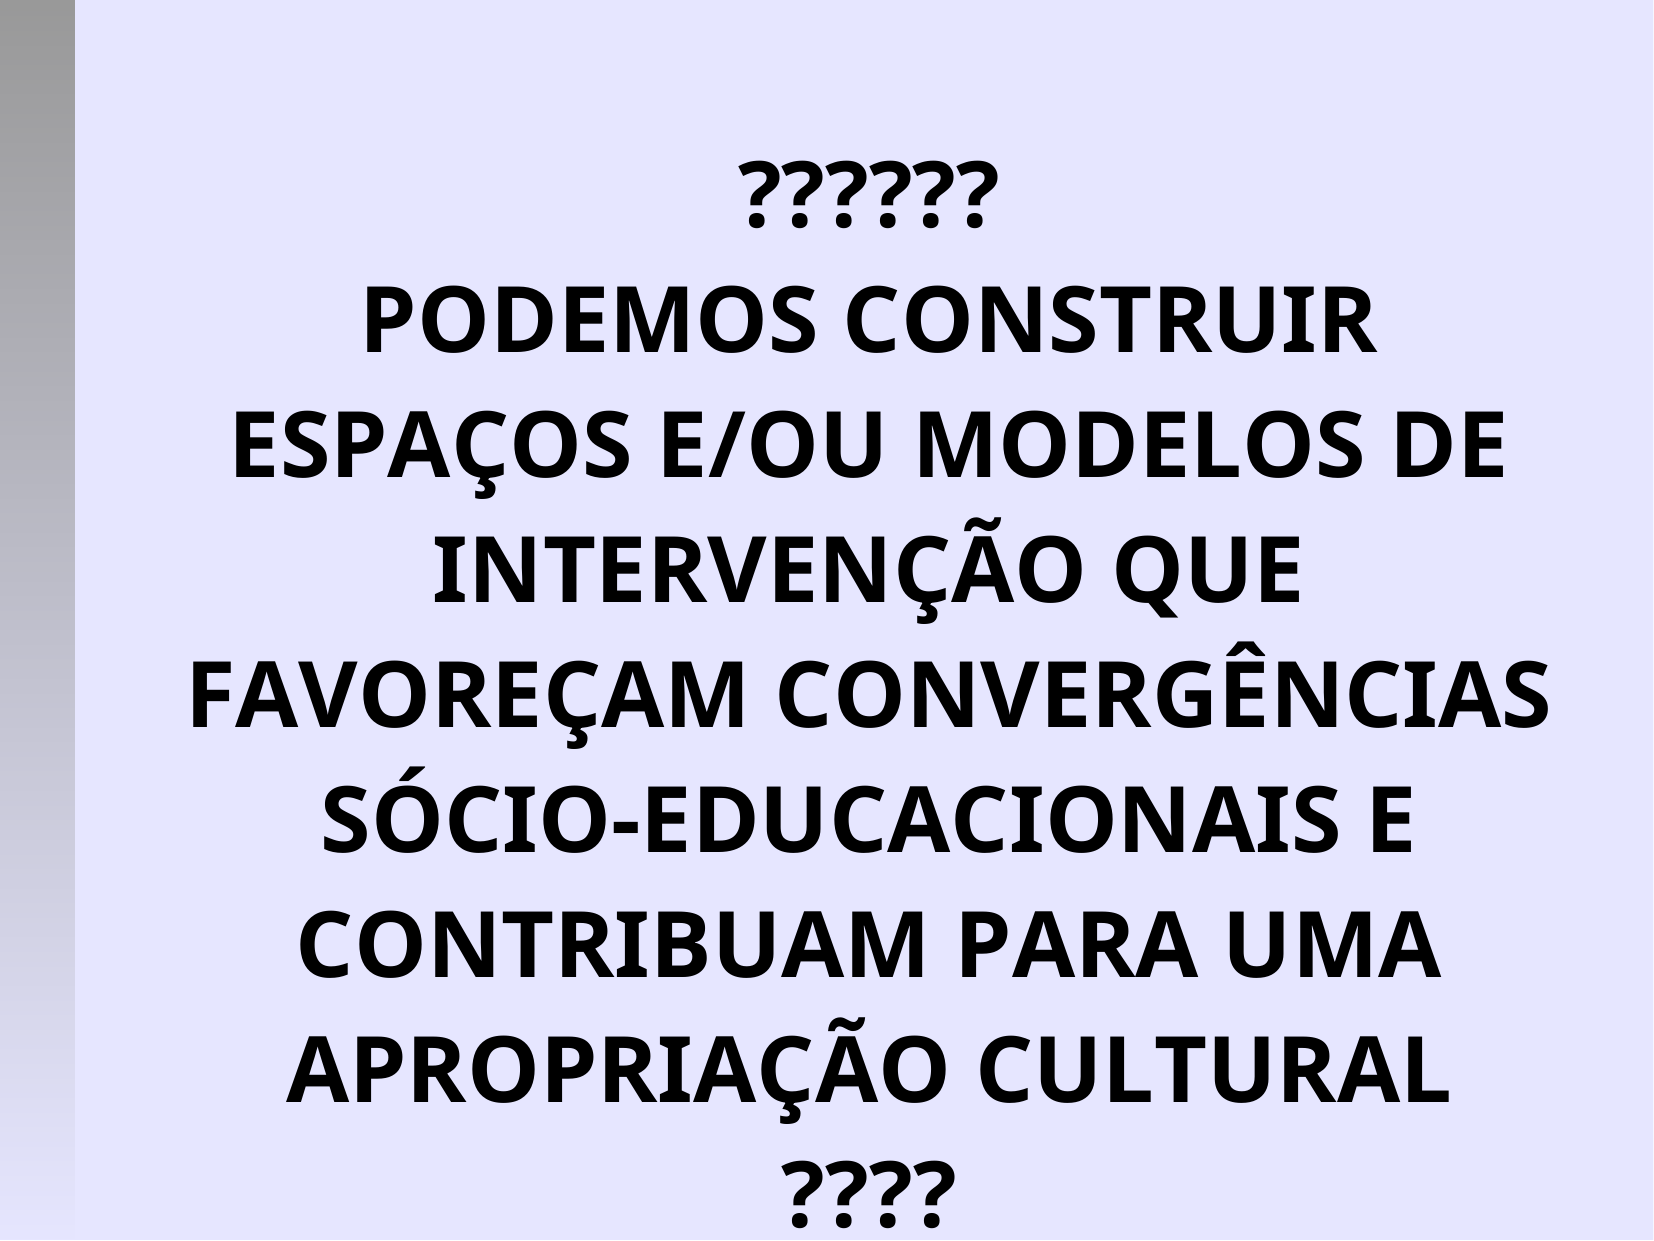

??????
PODEMOS CONSTRUIR ESPAÇOS E/OU MODELOS DE INTERVENÇÃO QUE FAVOREÇAM CONVERGÊNCIAS SÓCIO-EDUCACIONAIS E CONTRIBUAM PARA UMA APROPRIAÇÃO CULTURAL
????